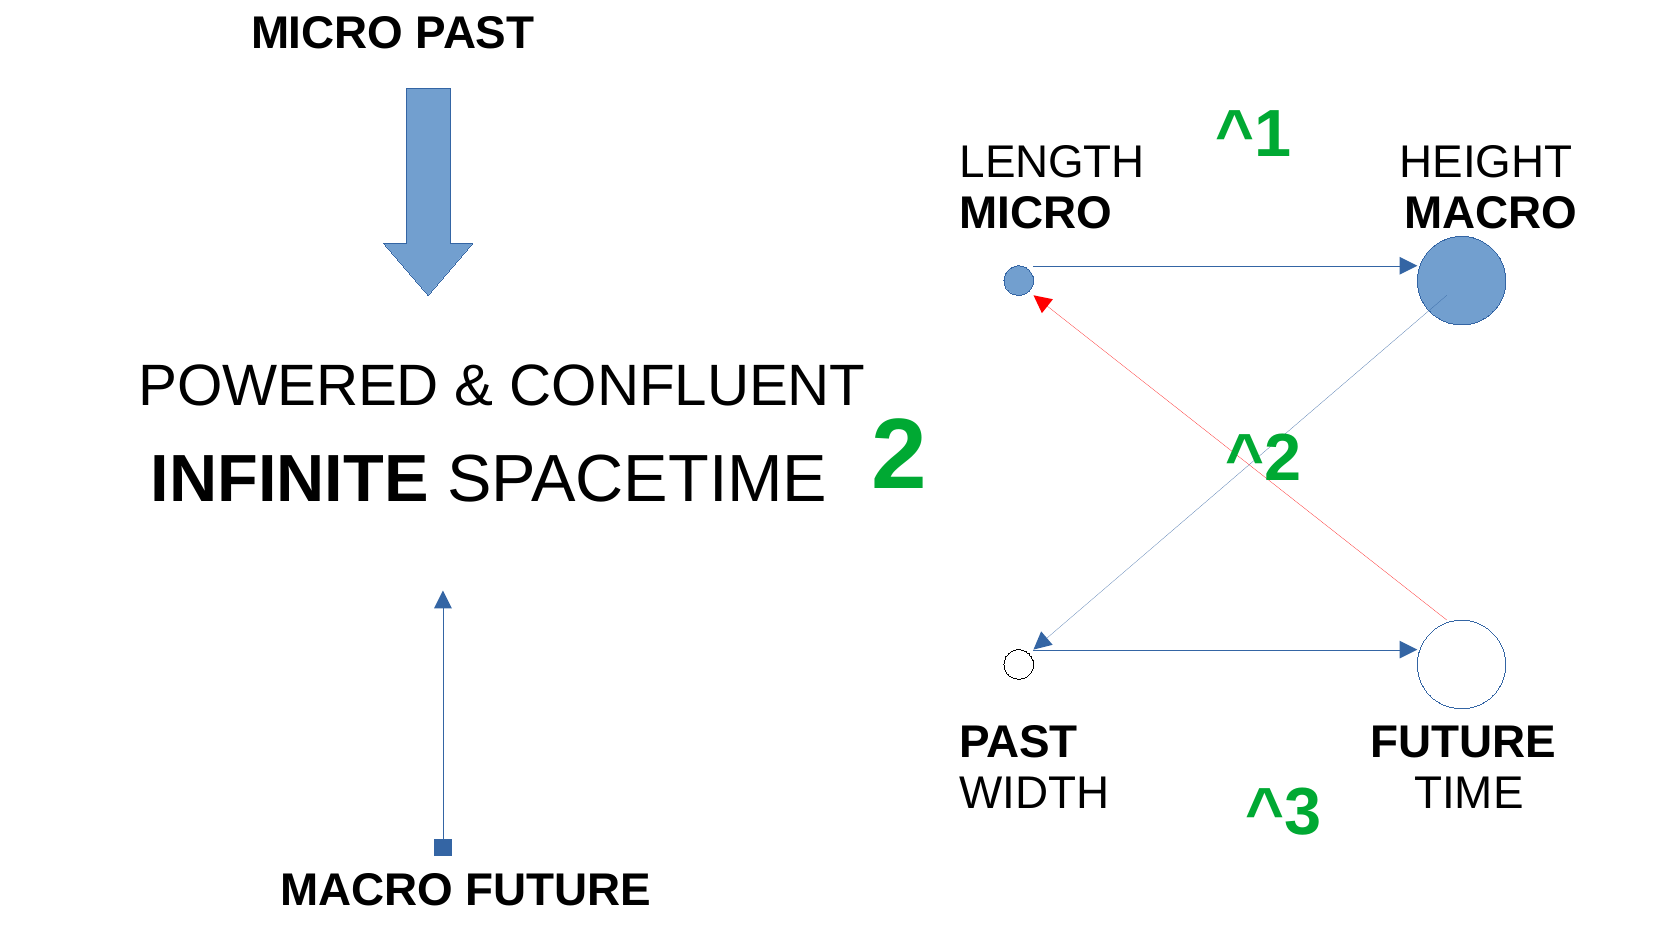

MICRO PAST
^1
LENGTH HEIGHT
MICRO MACRO
# POWERED & CONFLUENT INFINITE SPACETIME
2
^2
PAST FUTURE
WIDTH TIME
^3
MACRO FUTURE